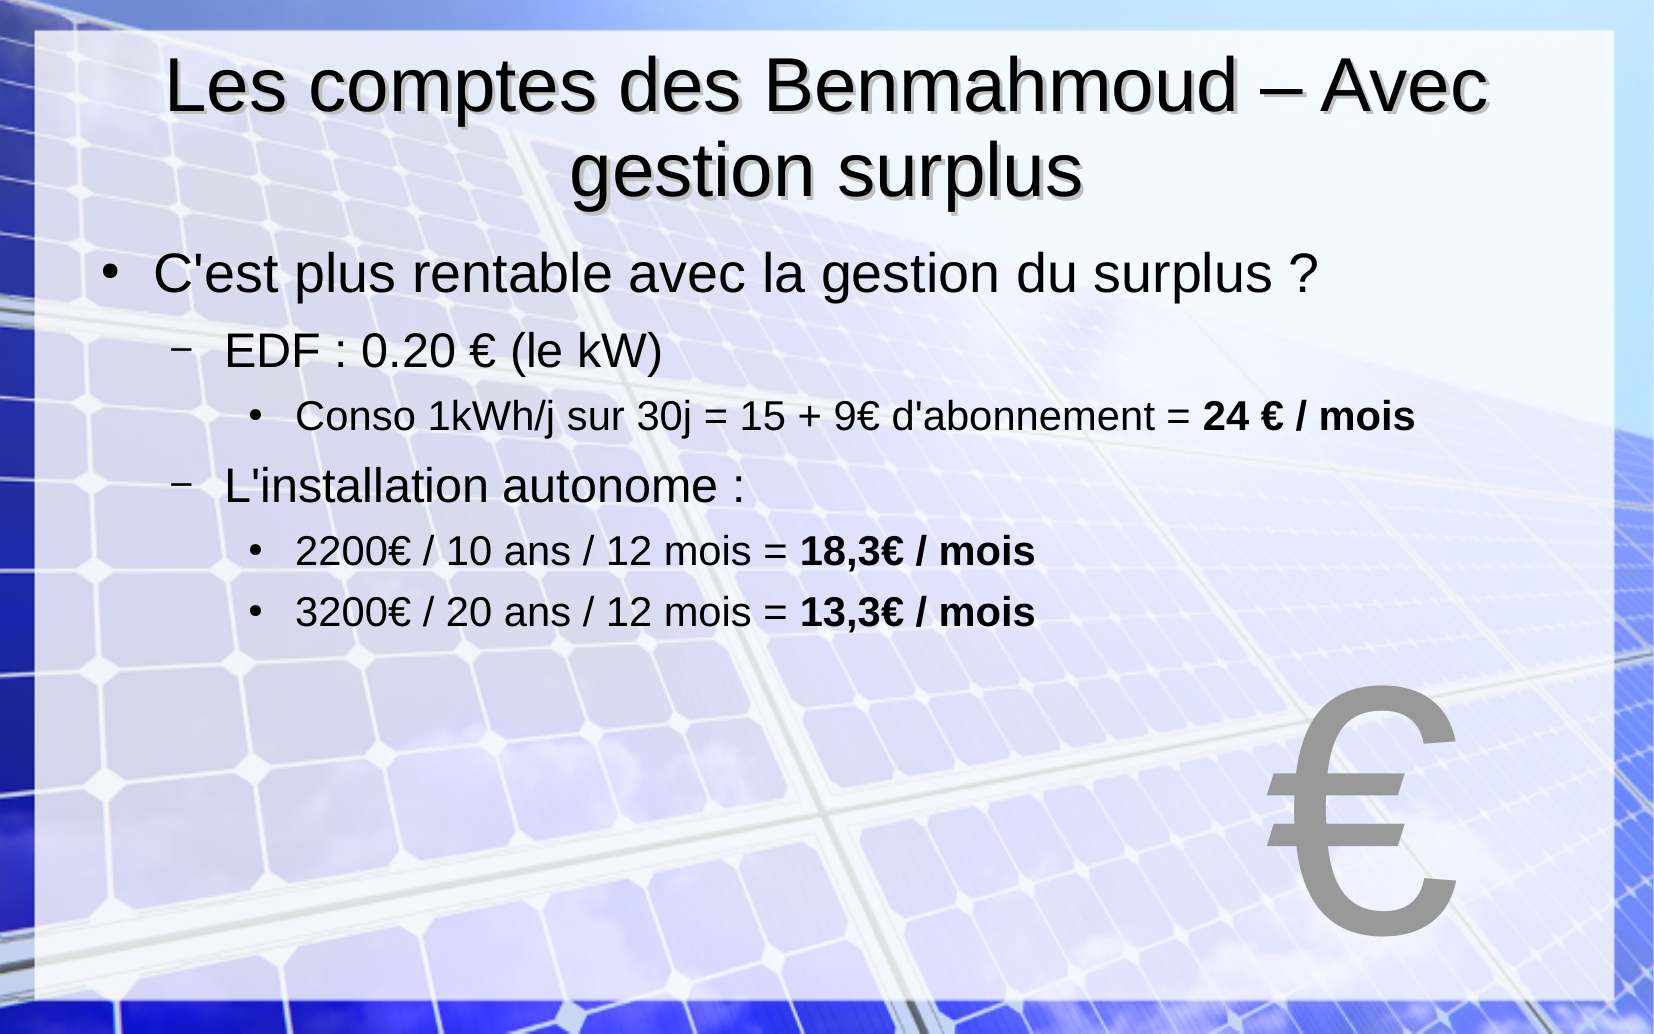

# Les comptes des Benmahmoud – Avec gestion surplus
C'est plus rentable avec la gestion du surplus ?
EDF : 0.20 € (le kW)
Conso 1kWh/j sur 30j = 15 + 9€ d'abonnement = 24 € / mois
L'installation autonome :
2200€ / 10 ans / 12 mois = 18,3€ / mois
3200€ / 20 ans / 12 mois = 13,3€ / mois
€